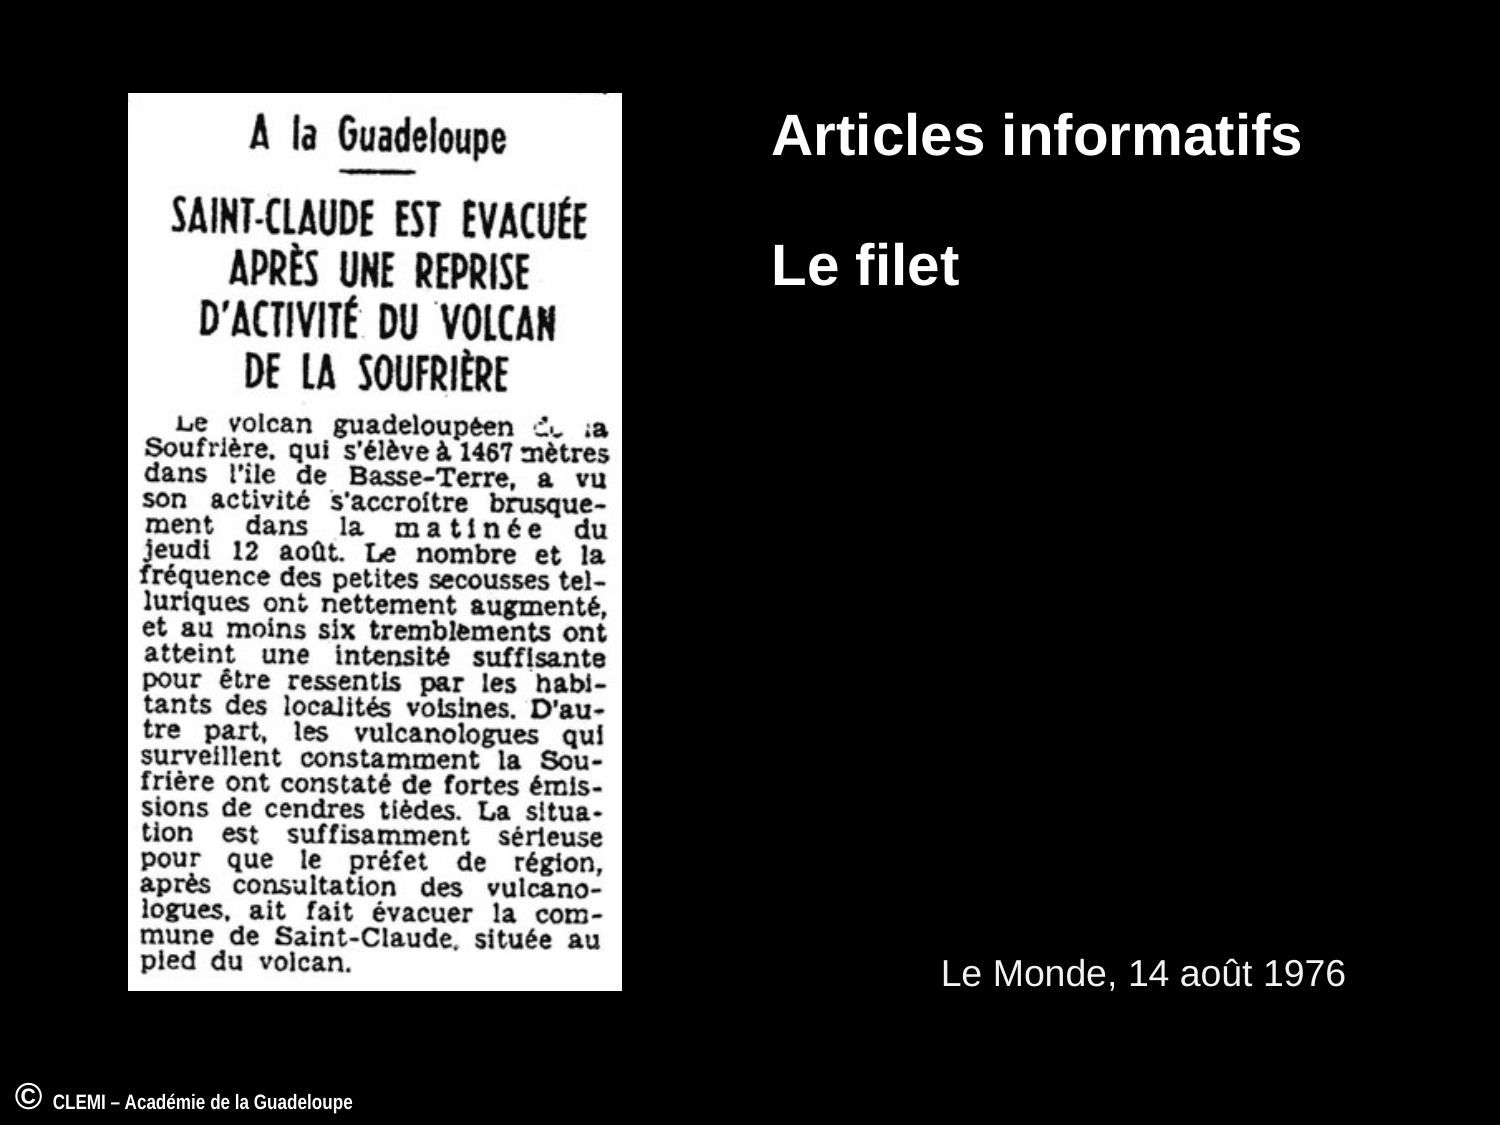

Articles informatifs
Le filet
# Le Monde, 14 août 1976
© CLEMI – Académie de la Guadeloupe